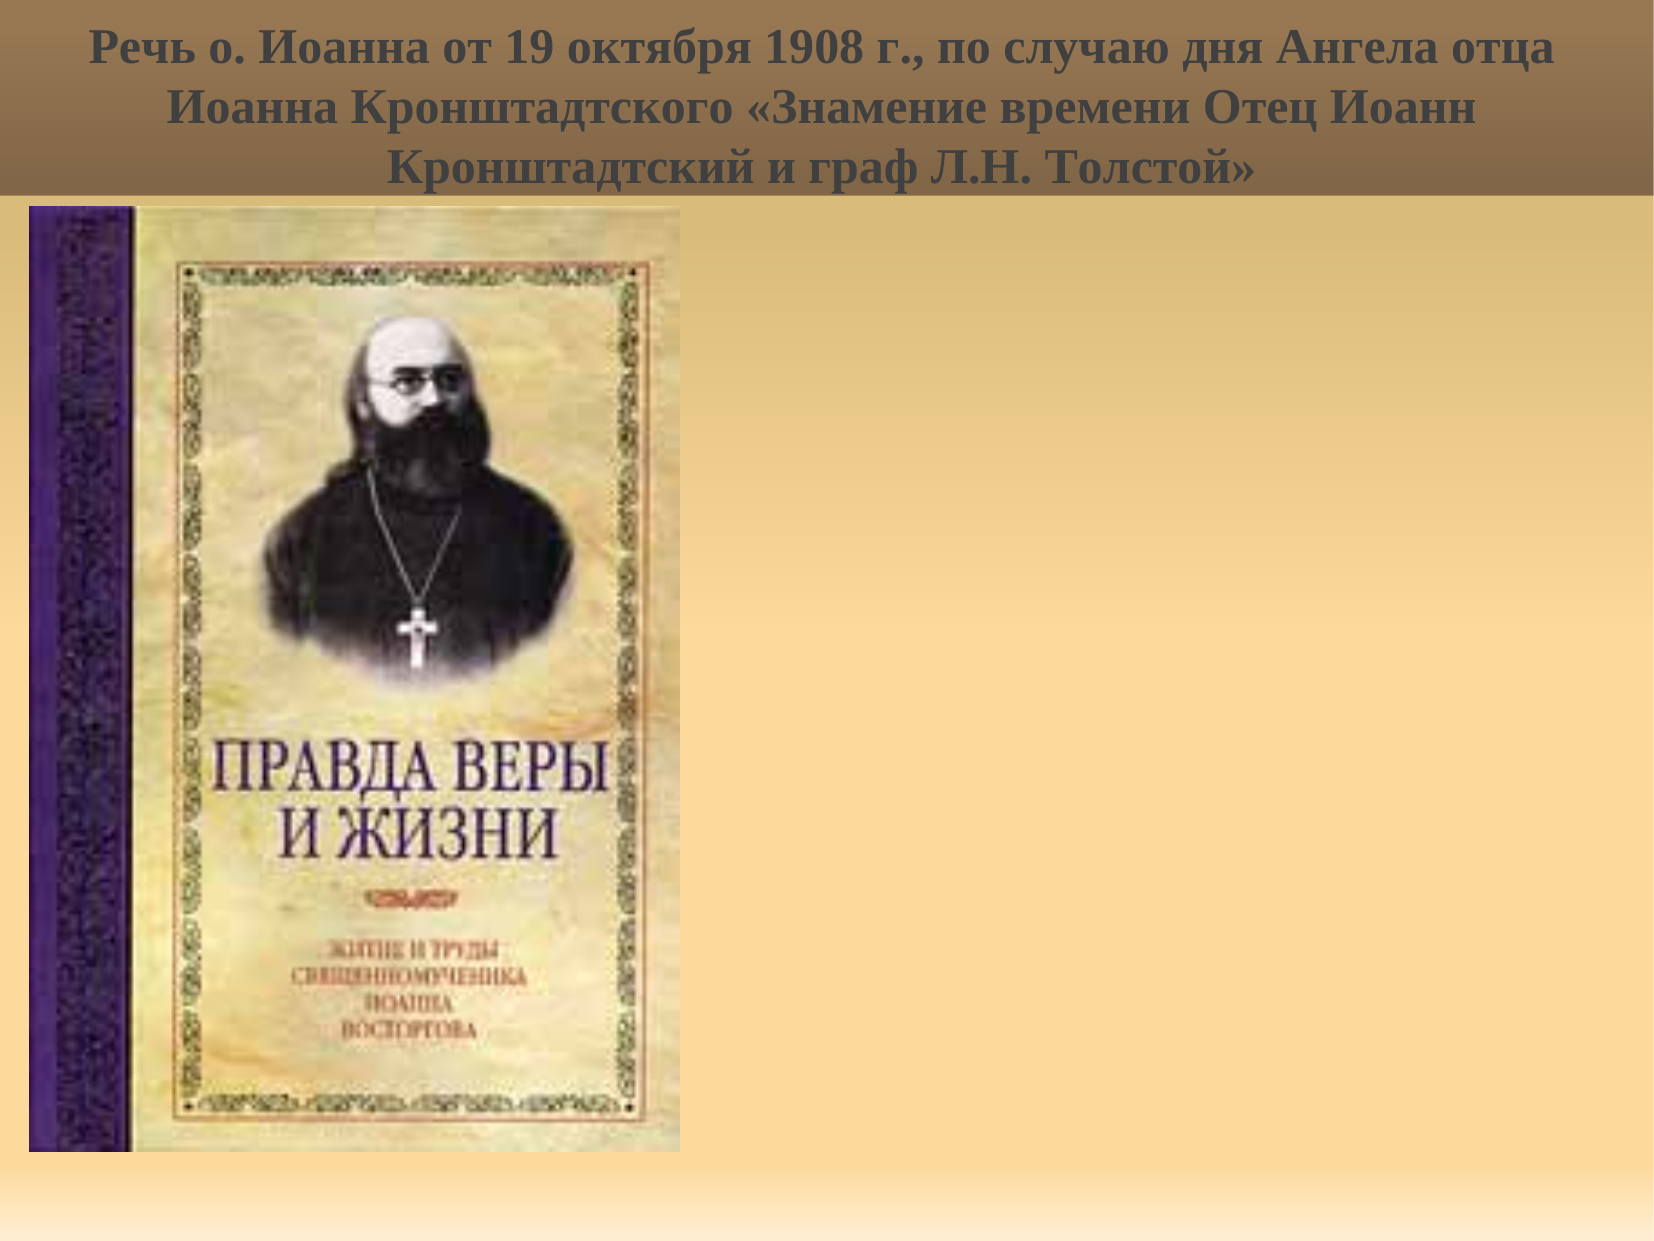

# Речь о. Иоанна от 19 октября 1908 г., по случаю дня Ангела отца Иоанна Кронштадтского «Знамение времени Отец Иоанн Кронштадтский и граф Л.Н. Толстой»